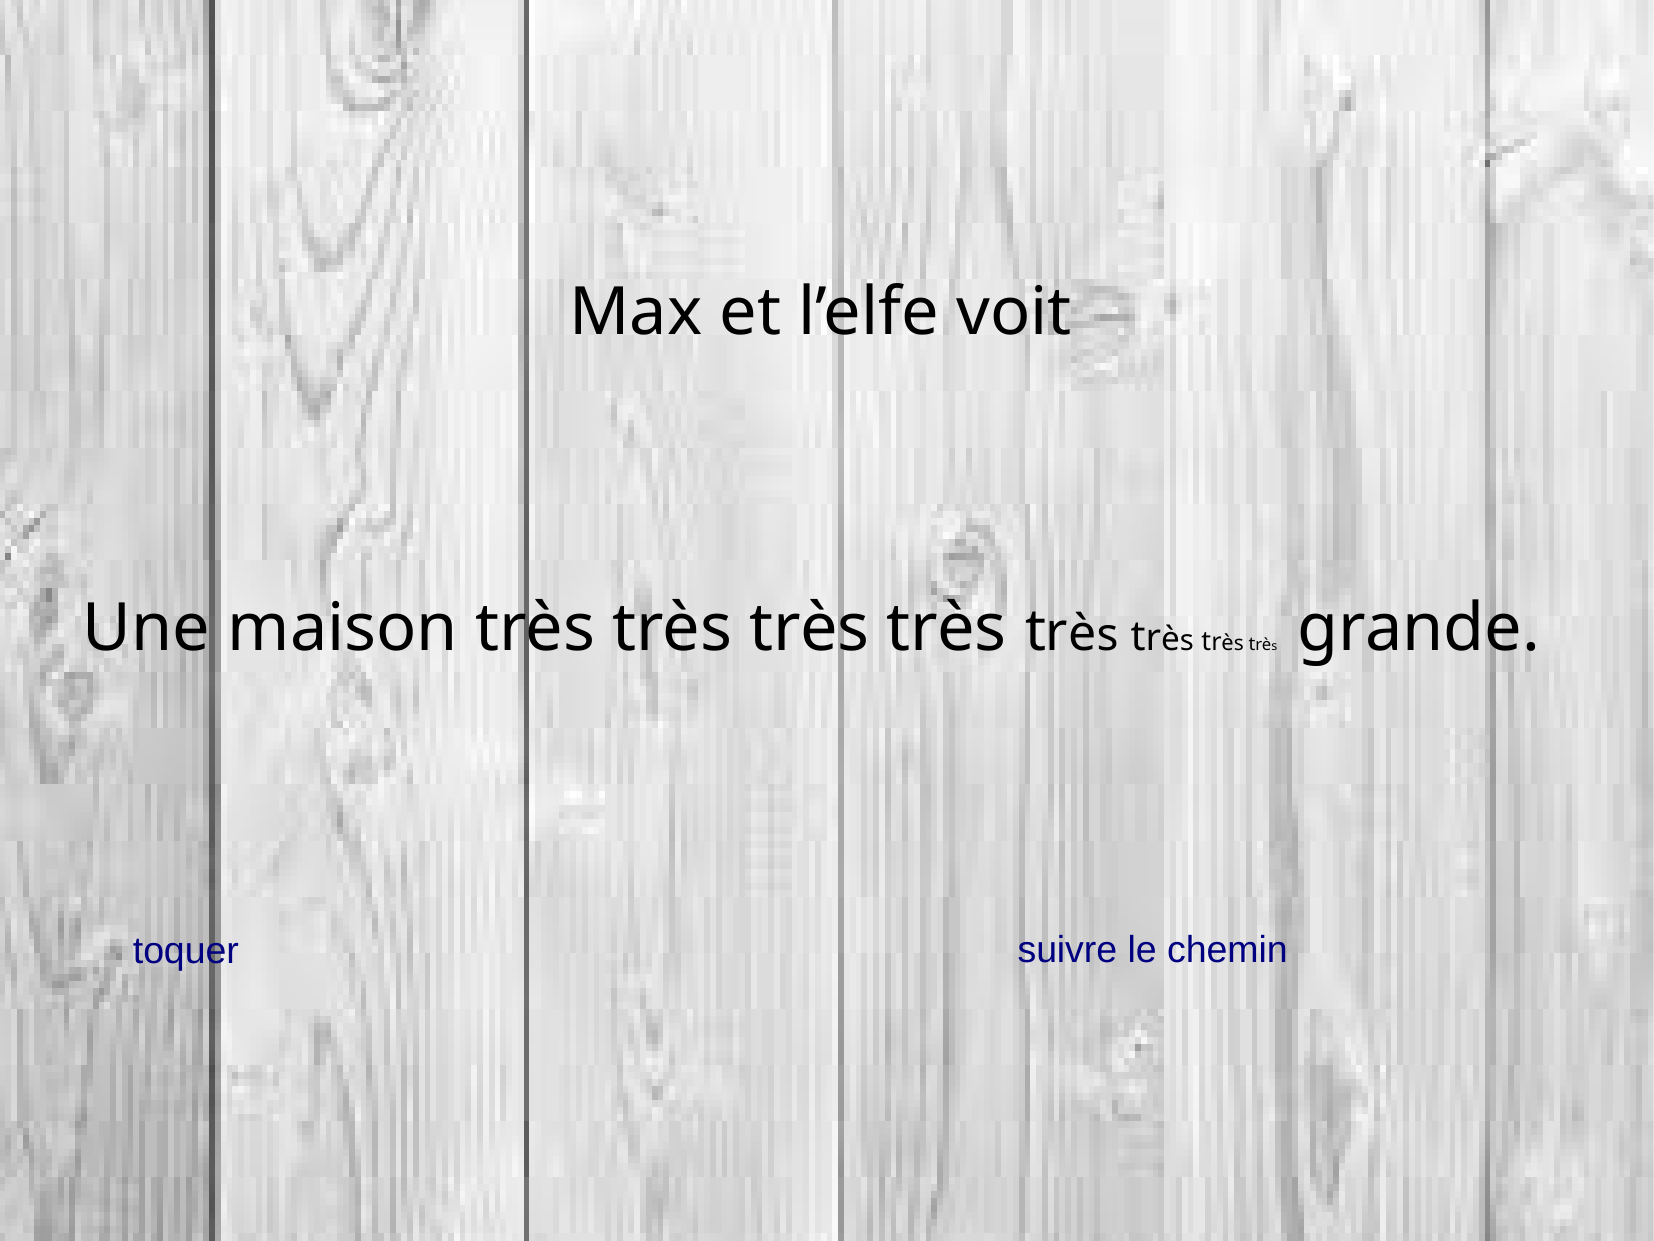

#
 Max et l’elfe voit
Une maison très très très très très très très très grande.
suivre le chemin
toquer